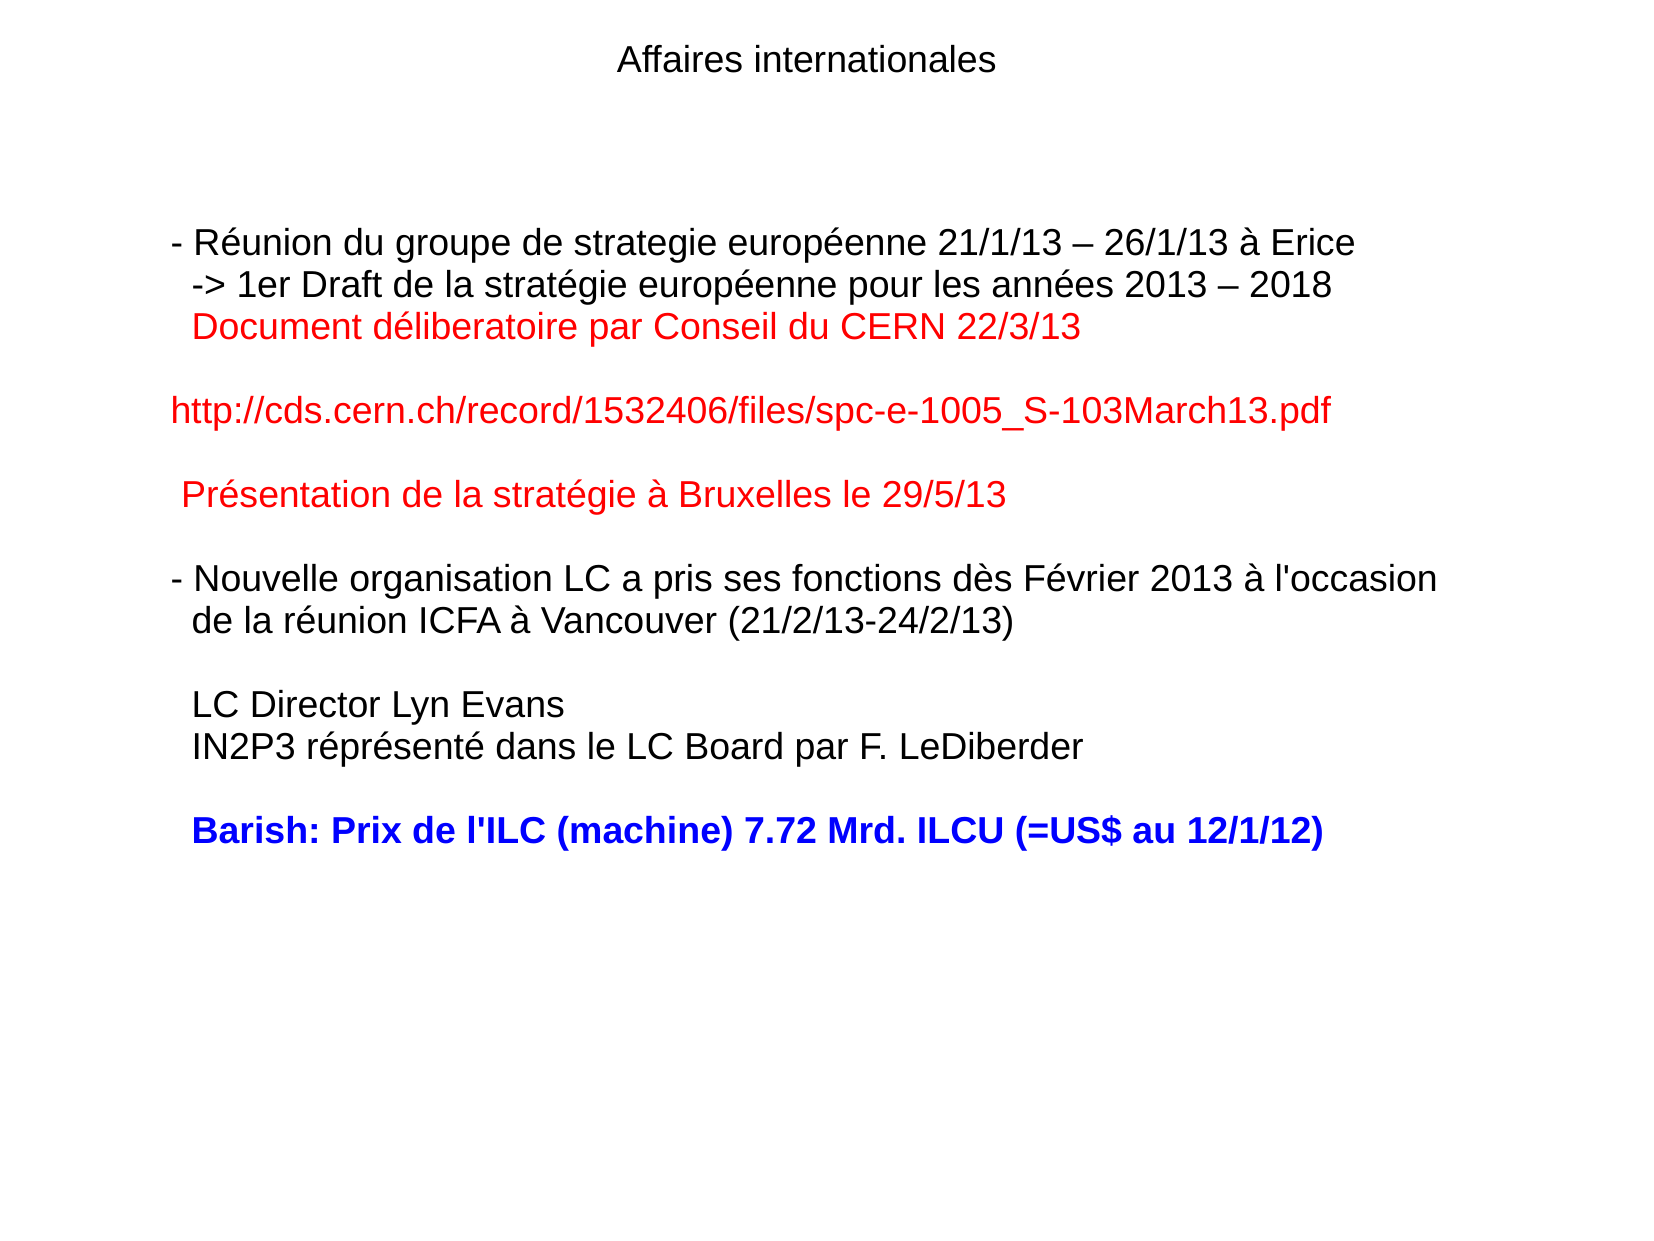

Affaires internationales
- Réunion du groupe de strategie européenne 21/1/13 – 26/1/13 à Erice
 -> 1er Draft de la stratégie européenne pour les années 2013 – 2018
 Document déliberatoire par Conseil du CERN 22/3/13
http://cds.cern.ch/record/1532406/files/spc-e-1005_S-103March13.pdf
 Présentation de la stratégie à Bruxelles le 29/5/13
- Nouvelle organisation LC a pris ses fonctions dès Février 2013 à l'occasion
 de la réunion ICFA à Vancouver (21/2/13-24/2/13)
 LC Director Lyn Evans
 IN2P3 réprésenté dans le LC Board par F. LeDiberder
 Barish: Prix de l'ILC (machine) 7.72 Mrd. ILCU (=US$ au 12/1/12)